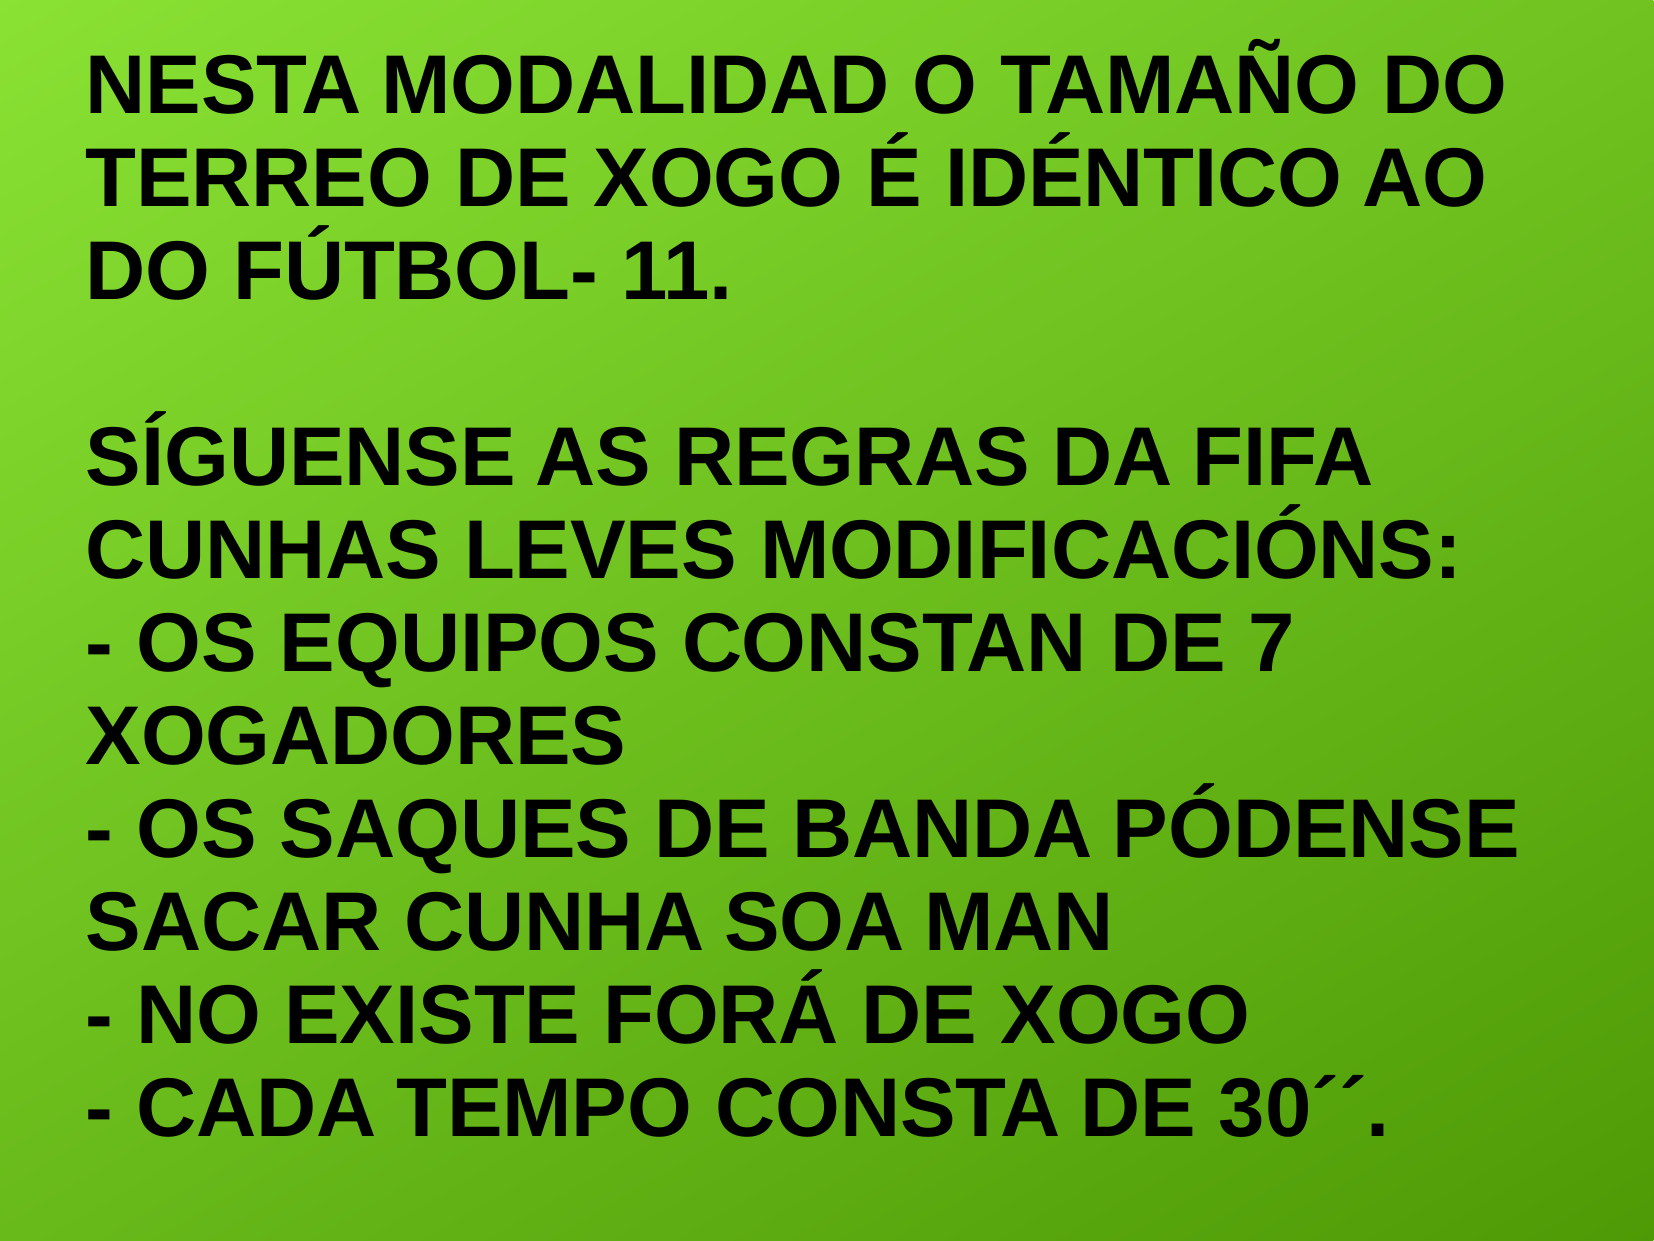

NESTA MODALIDAD O TAMAÑO DO TERREO DE XOGO É IDÉNTICO AO DO FÚTBOL- 11.
SÍGUENSE AS REGRAS DA FIFA CUNHAS LEVES MODIFICACIÓNS:
- OS EQUIPOS CONSTAN DE 7 XOGADORES
- OS SAQUES DE BANDA PÓDENSE SACAR CUNHA SOA MAN
- NO EXISTE FORÁ DE XOGO
- CADA TEMPO CONSTA DE 30´´.